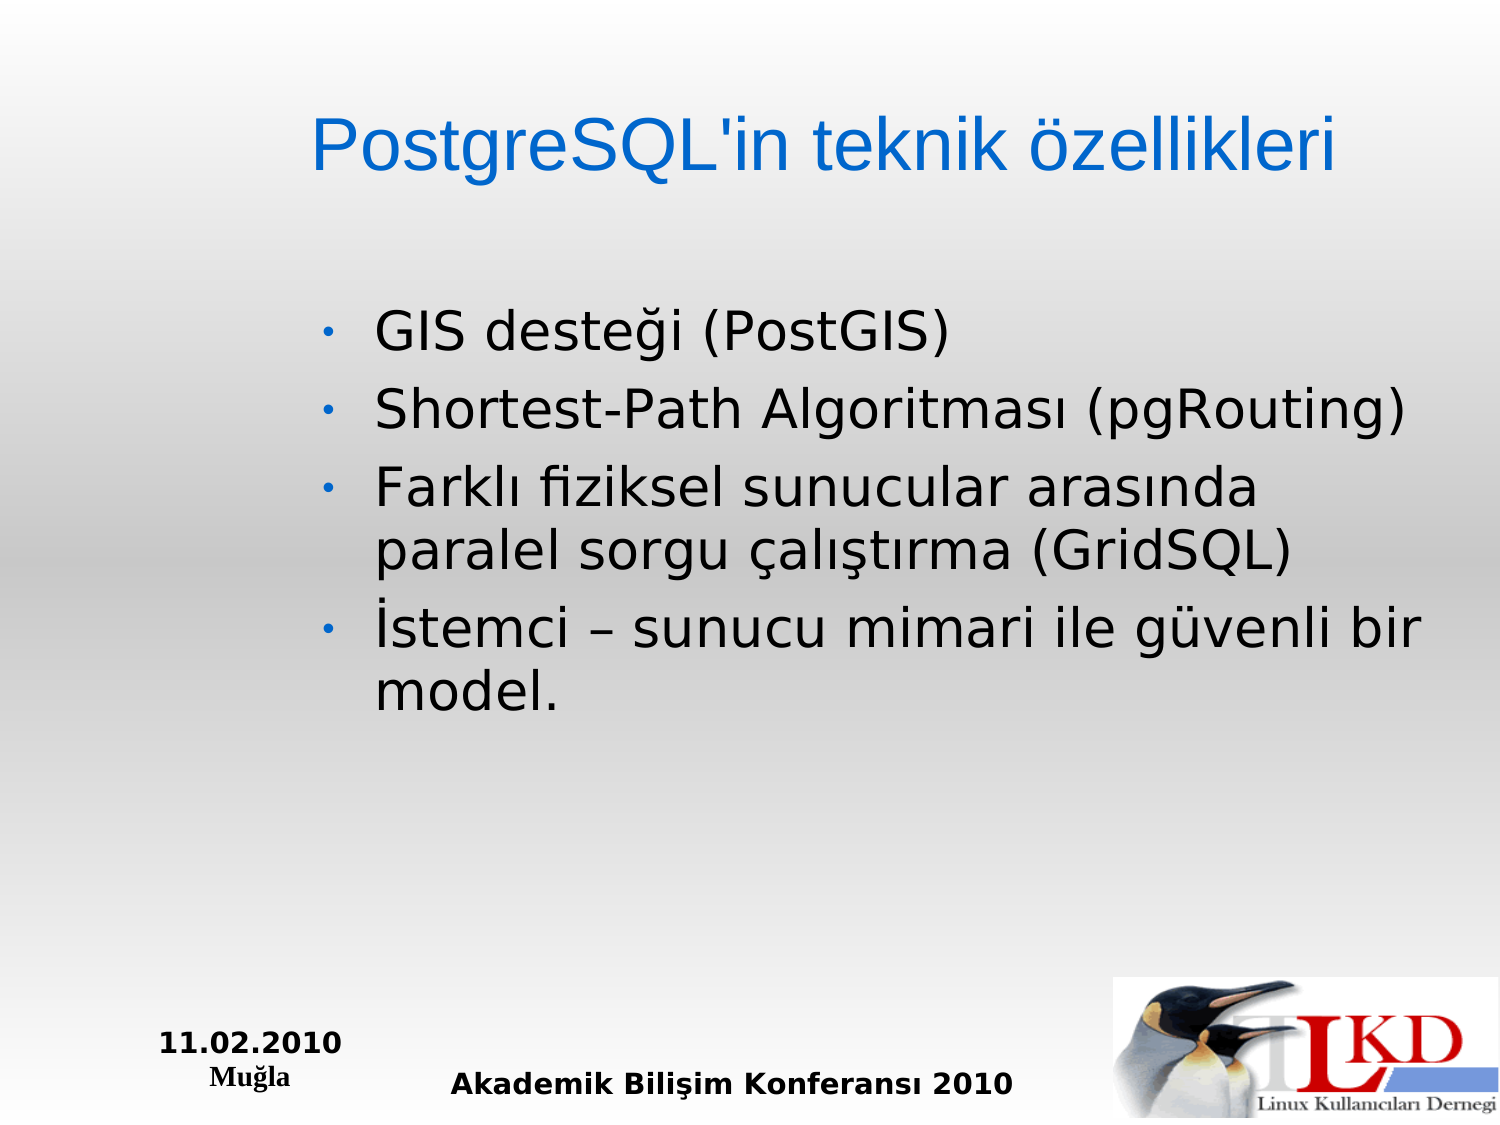

# PostgreSQL'in teknik özellikleri
GIS desteği (PostGIS)
Shortest-Path Algoritması (pgRouting)
Farklı fiziksel sunucular arasında paralel sorgu çalıştırma (GridSQL)
İstemci – sunucu mimari ile güvenli bir model.